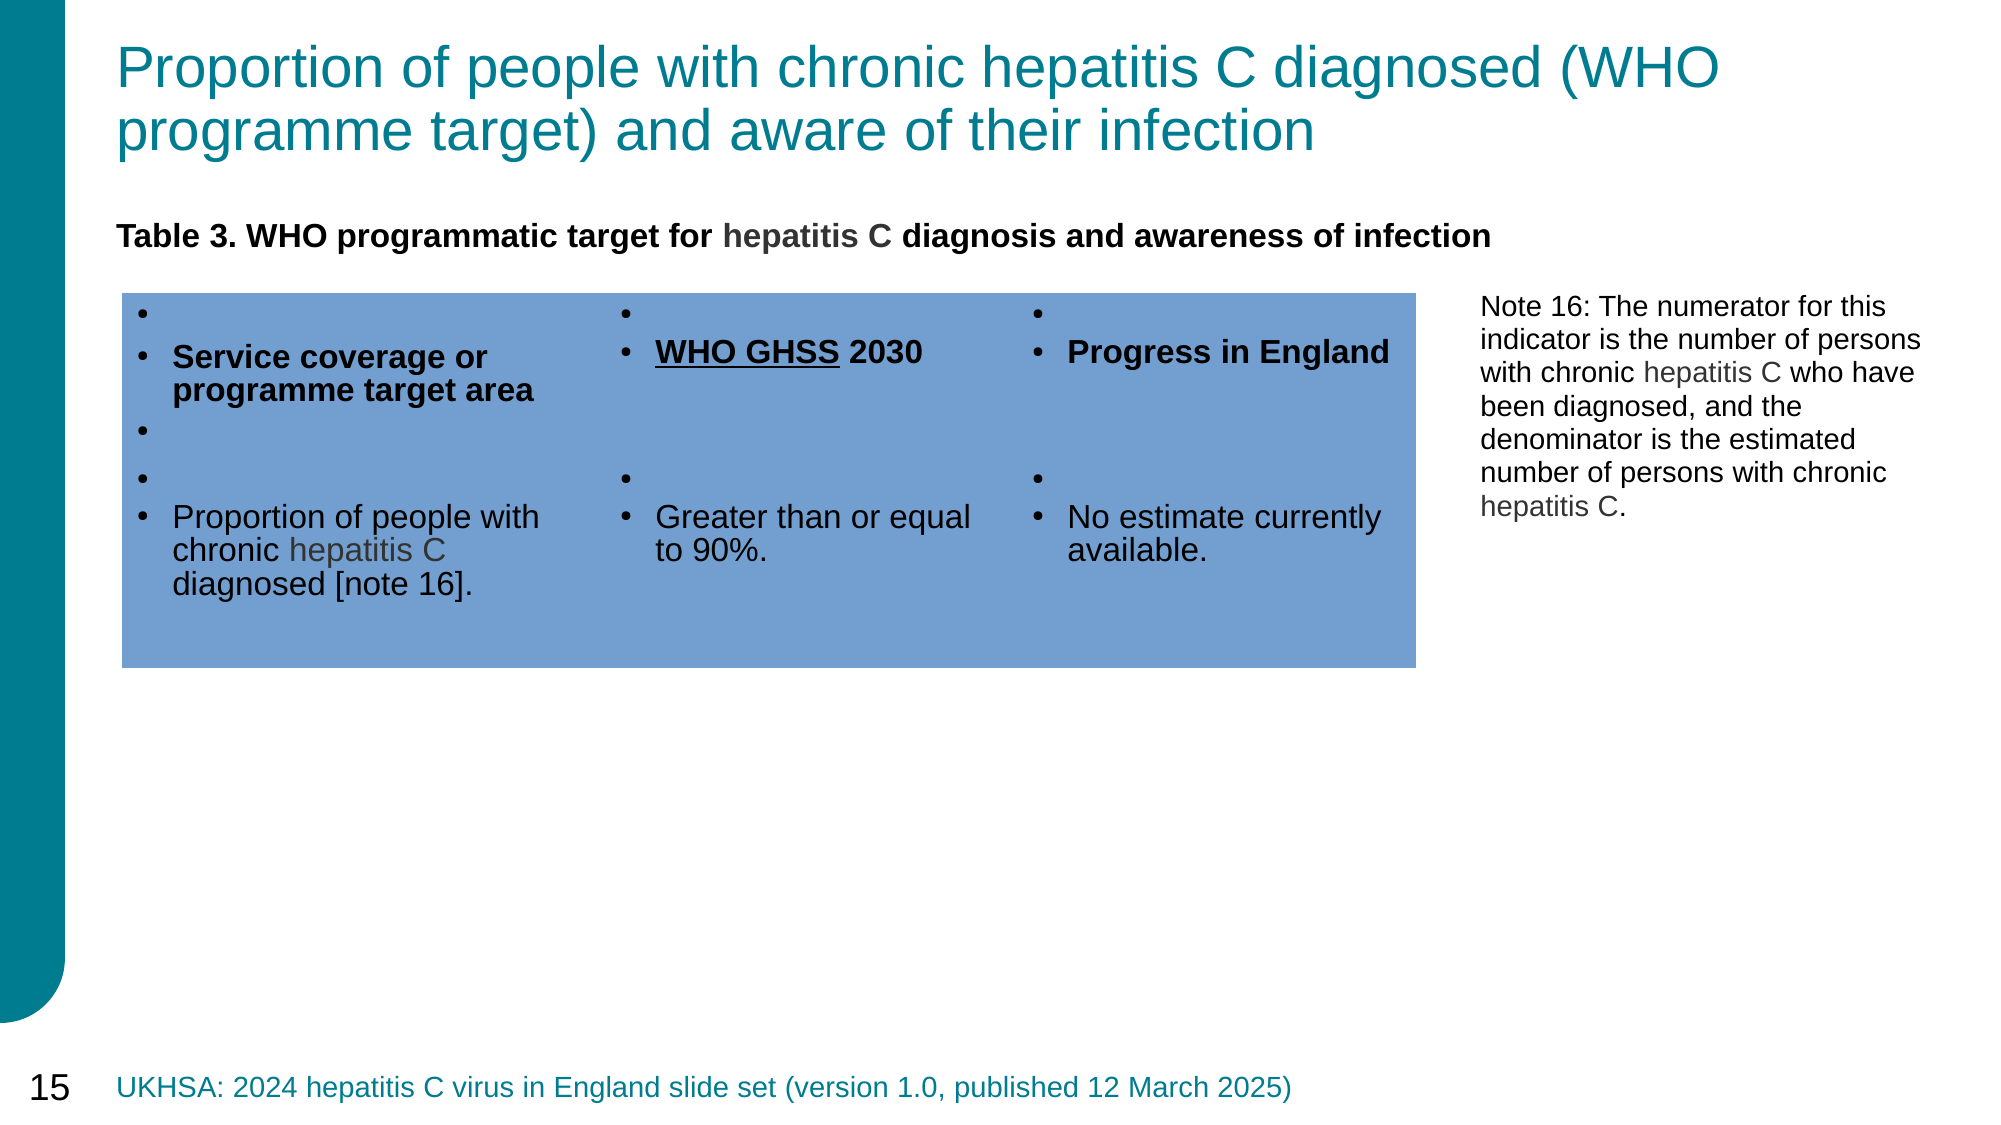

# Proportion of people with chronic hepatitis C diagnosed (WHO programme target) and aware of their infection
Table 3. WHO programmatic target for hepatitis C diagnosis and awareness of infection
Note 16: The numerator for this indicator is the number of persons with chronic hepatitis C who have been diagnosed, and the denominator is the estimated number of persons with chronic hepatitis C.
| Service coverage or programme target area | WHO GHSS 2030 | Progress in England |
| --- | --- | --- |
| Proportion of people with chronic hepatitis C diagnosed [note 16]. | Greater than or equal to 90%. | No estimate currently available. |
11
UKHSA: 2024 hepatitis C virus in England slide set (version 1.0, published 12 March 2025)